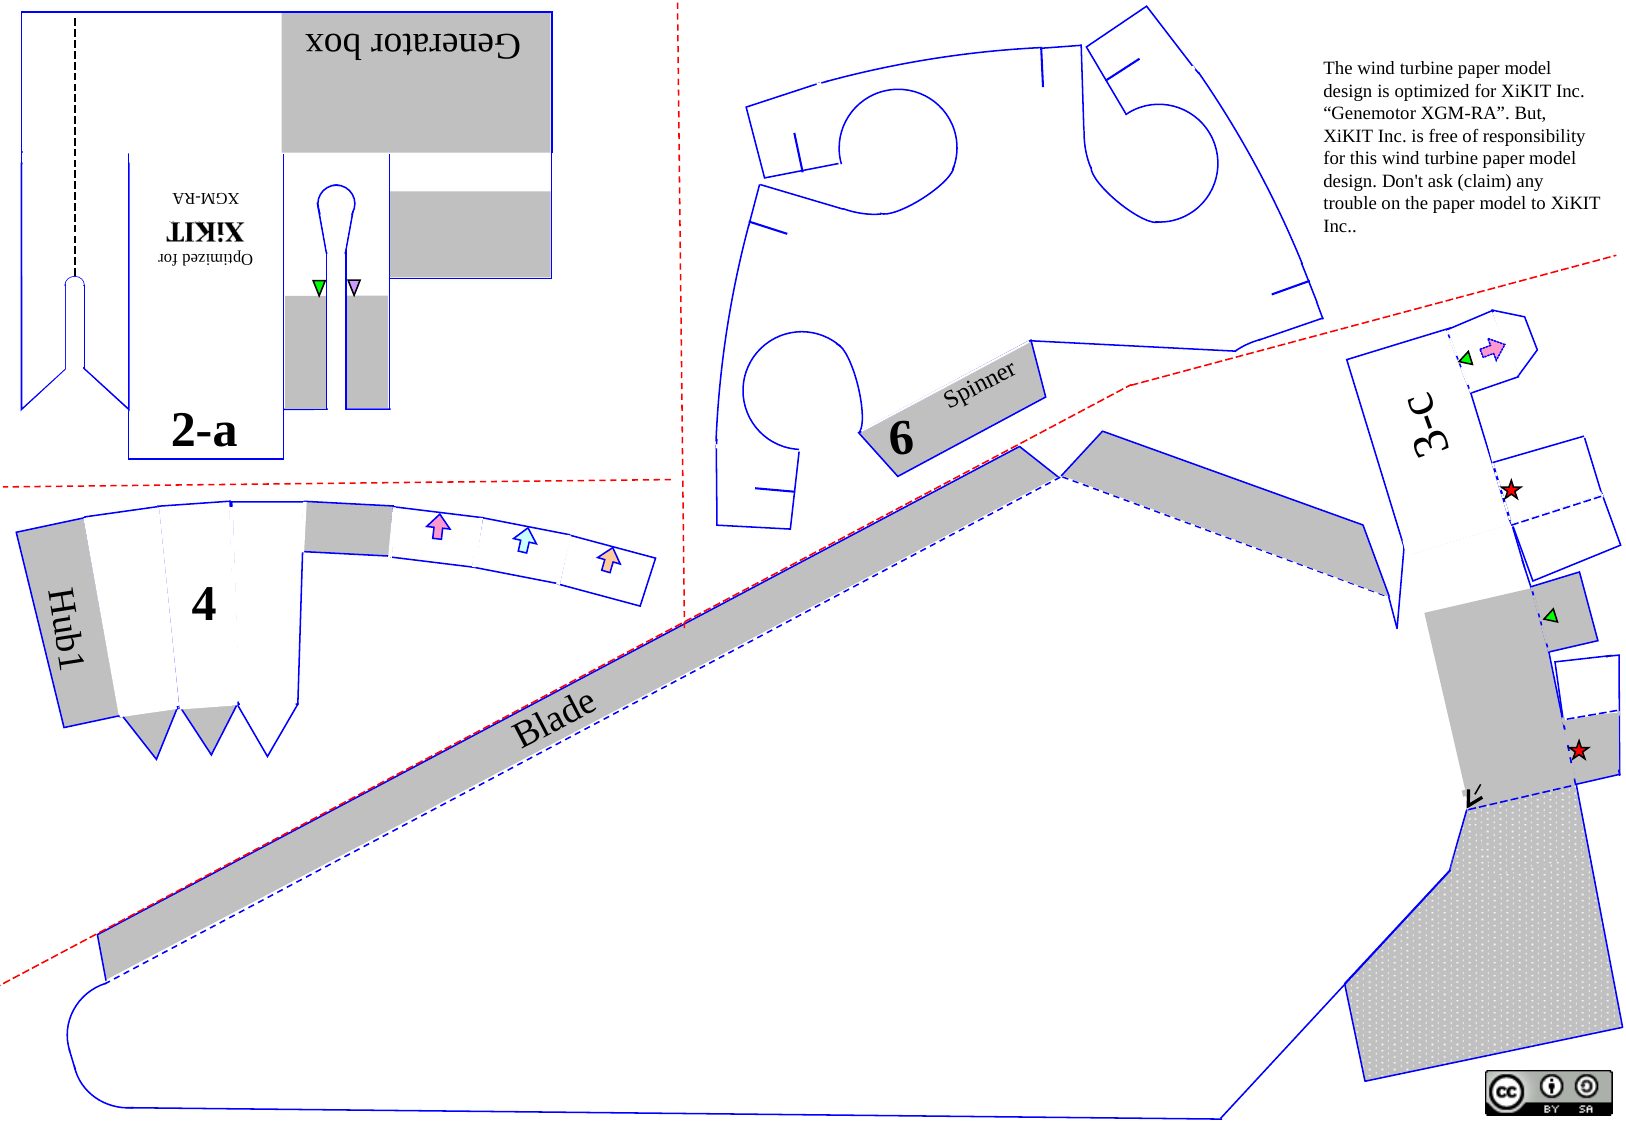

Optimized for
XGM-RA
2-a
Generator box
The wind turbine paper model design is optimized for XiKIT Inc. “Genemotor XGM-RA”. But, XiKIT Inc. is free of responsibility for this wind turbine paper model design. Don't ask (claim) any trouble on the paper model to XiKIT Inc..
3-c
Blade
Spinner
6
4
Hub1